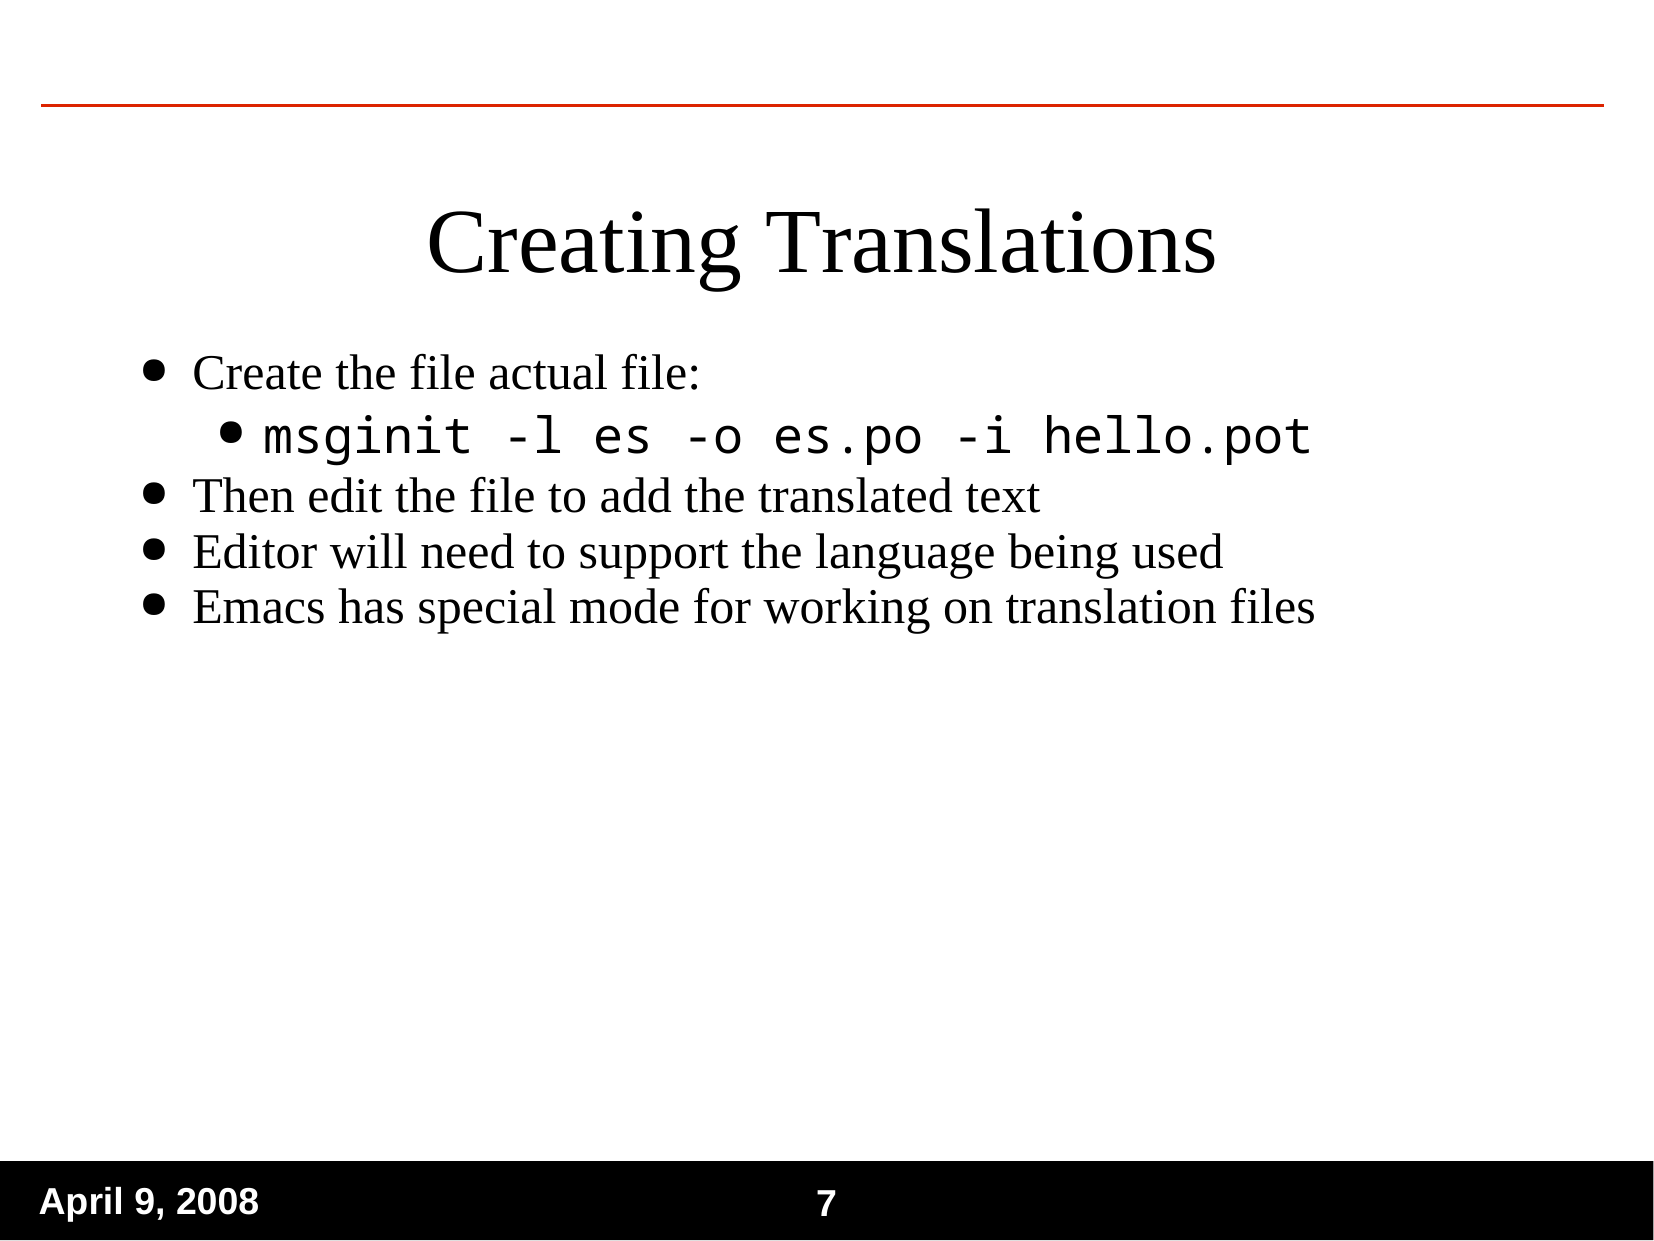

# Creating Translations
Create the file actual file:
msginit -l es -o es.po -i hello.pot
Then edit the file to add the translated text
Editor will need to support the language being used
Emacs has special mode for working on translation files